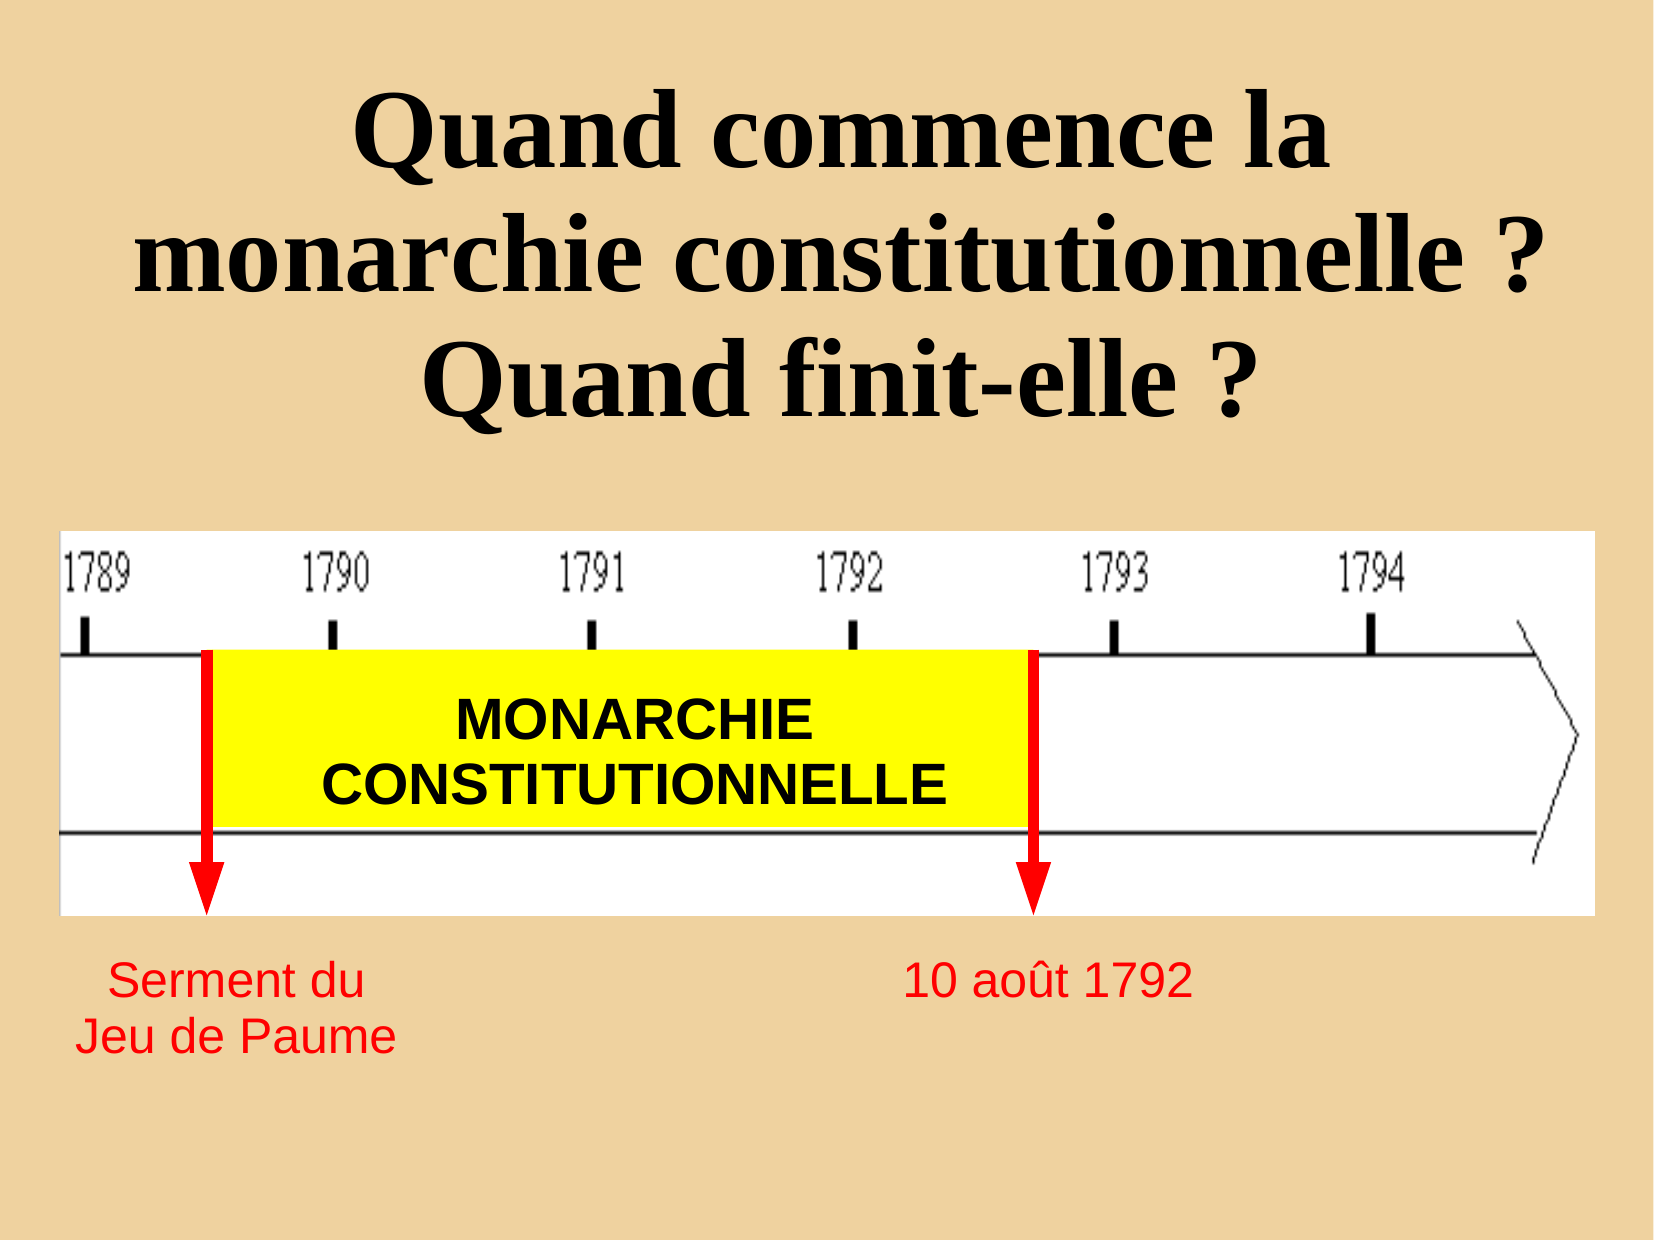

# Quand commence la monarchie constitutionnelle ? Quand finit-elle ?
MONARCHIE CONSTITUTIONNELLE
Serment du Jeu de Paume
10 août 1792